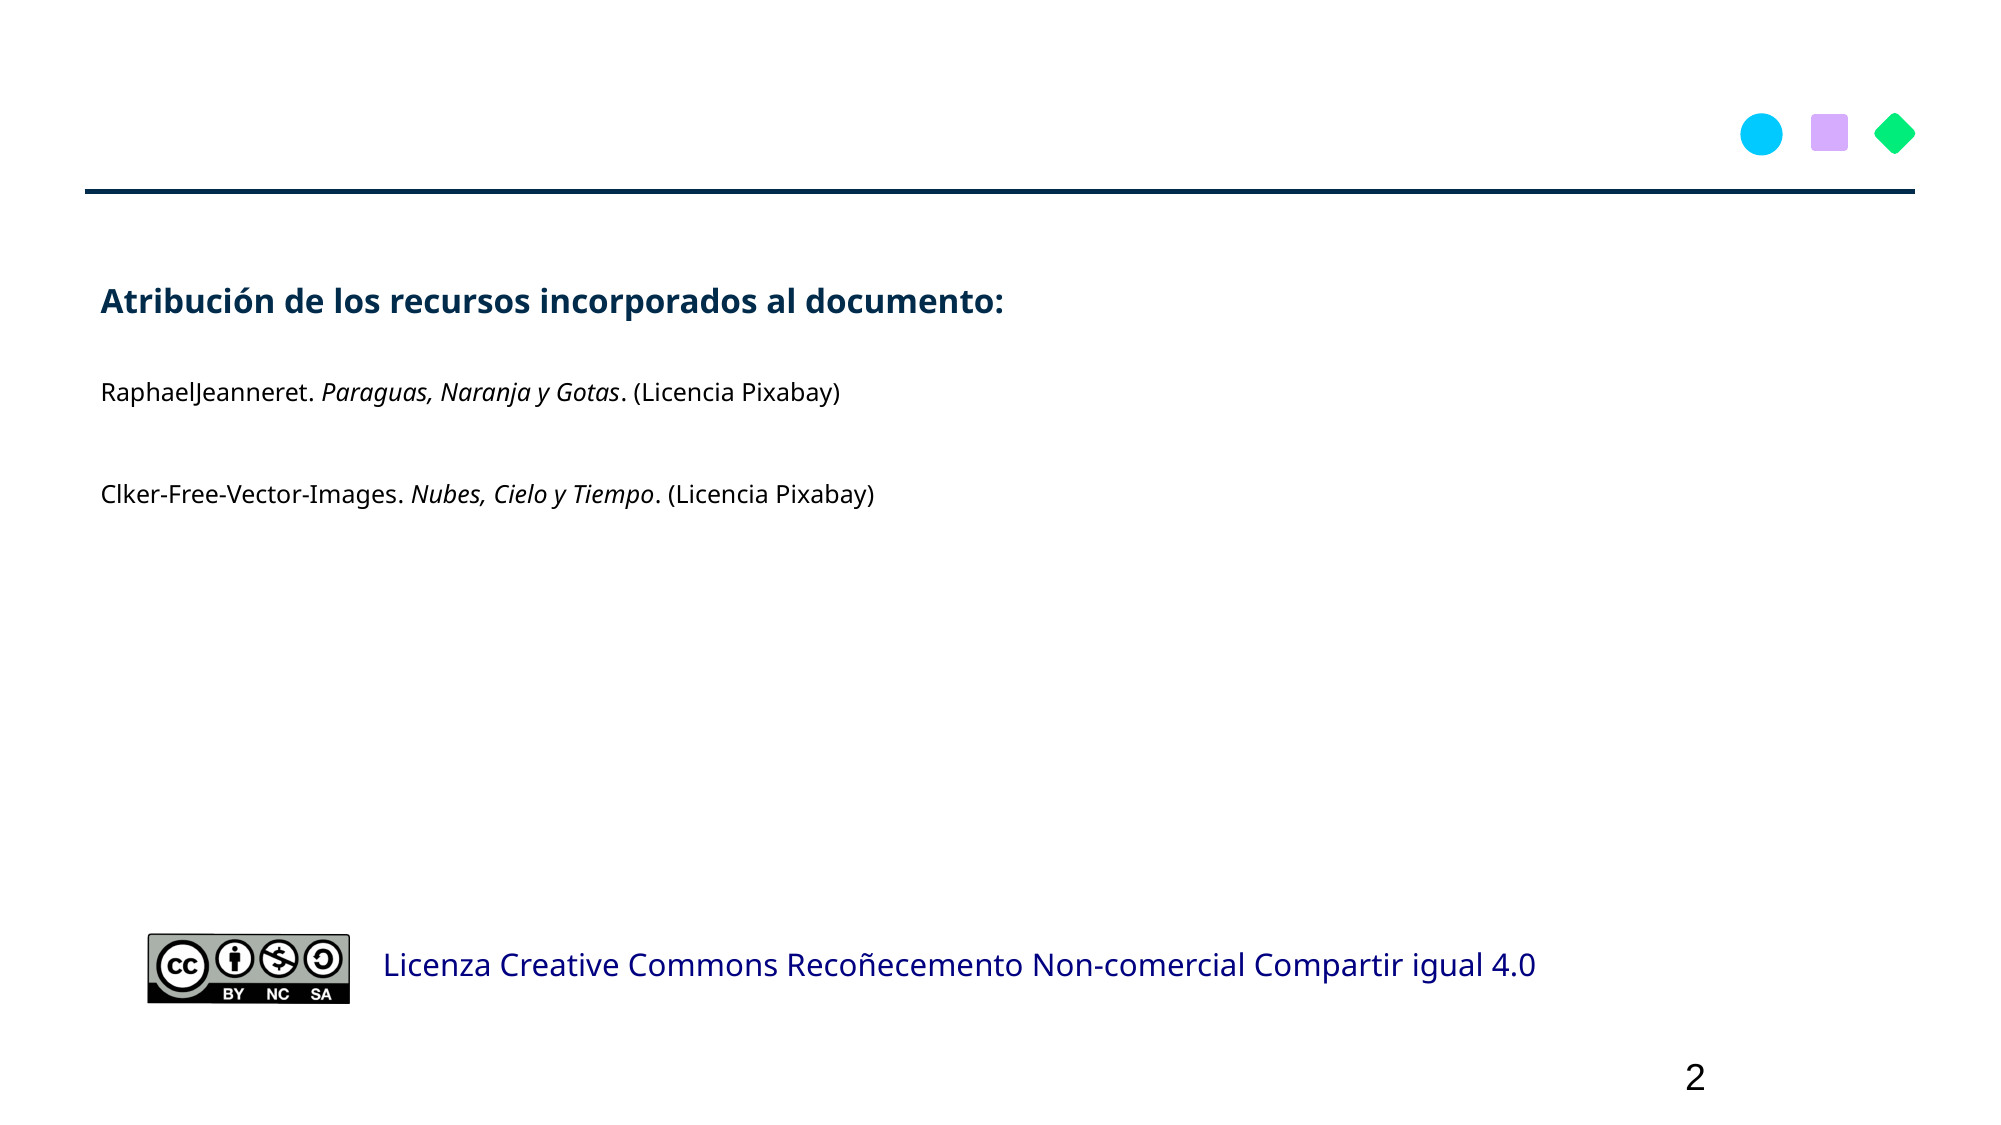

Atribución de los recursos incorporados al documento:
RaphaelJeanneret. Paraguas, Naranja y Gotas. (Licencia Pixabay)
Clker-Free-Vector-Images. Nubes, Cielo y Tiempo. (Licencia Pixabay)
Licenza Creative Commons Recoñecemento Non-comercial Compartir igual 4.0
Atribución de los recursos incorporados al documento:
Ana María Martínez Soliño. Grisán 3. (CC BY-NC-SA 2.0)
Ana María Martínez Soliño. Grisán 4. (CC BY-NC-SA 2.0)
Ana María Martínez Soliño. Grisán 5. (CC BY-NC-SA 2.0)
Atribución de los recursos incorporados al documento:
Ana María Martínez Soliño. Grisán 3. (CC BY-NC-SA 2.0)
Ana María Martínez Soliño. Grisán 4. (CC BY-NC-SA 2.0)
Ana María Martínez Soliño. Grisán 5. (CC BY-NC-SA 2.0)